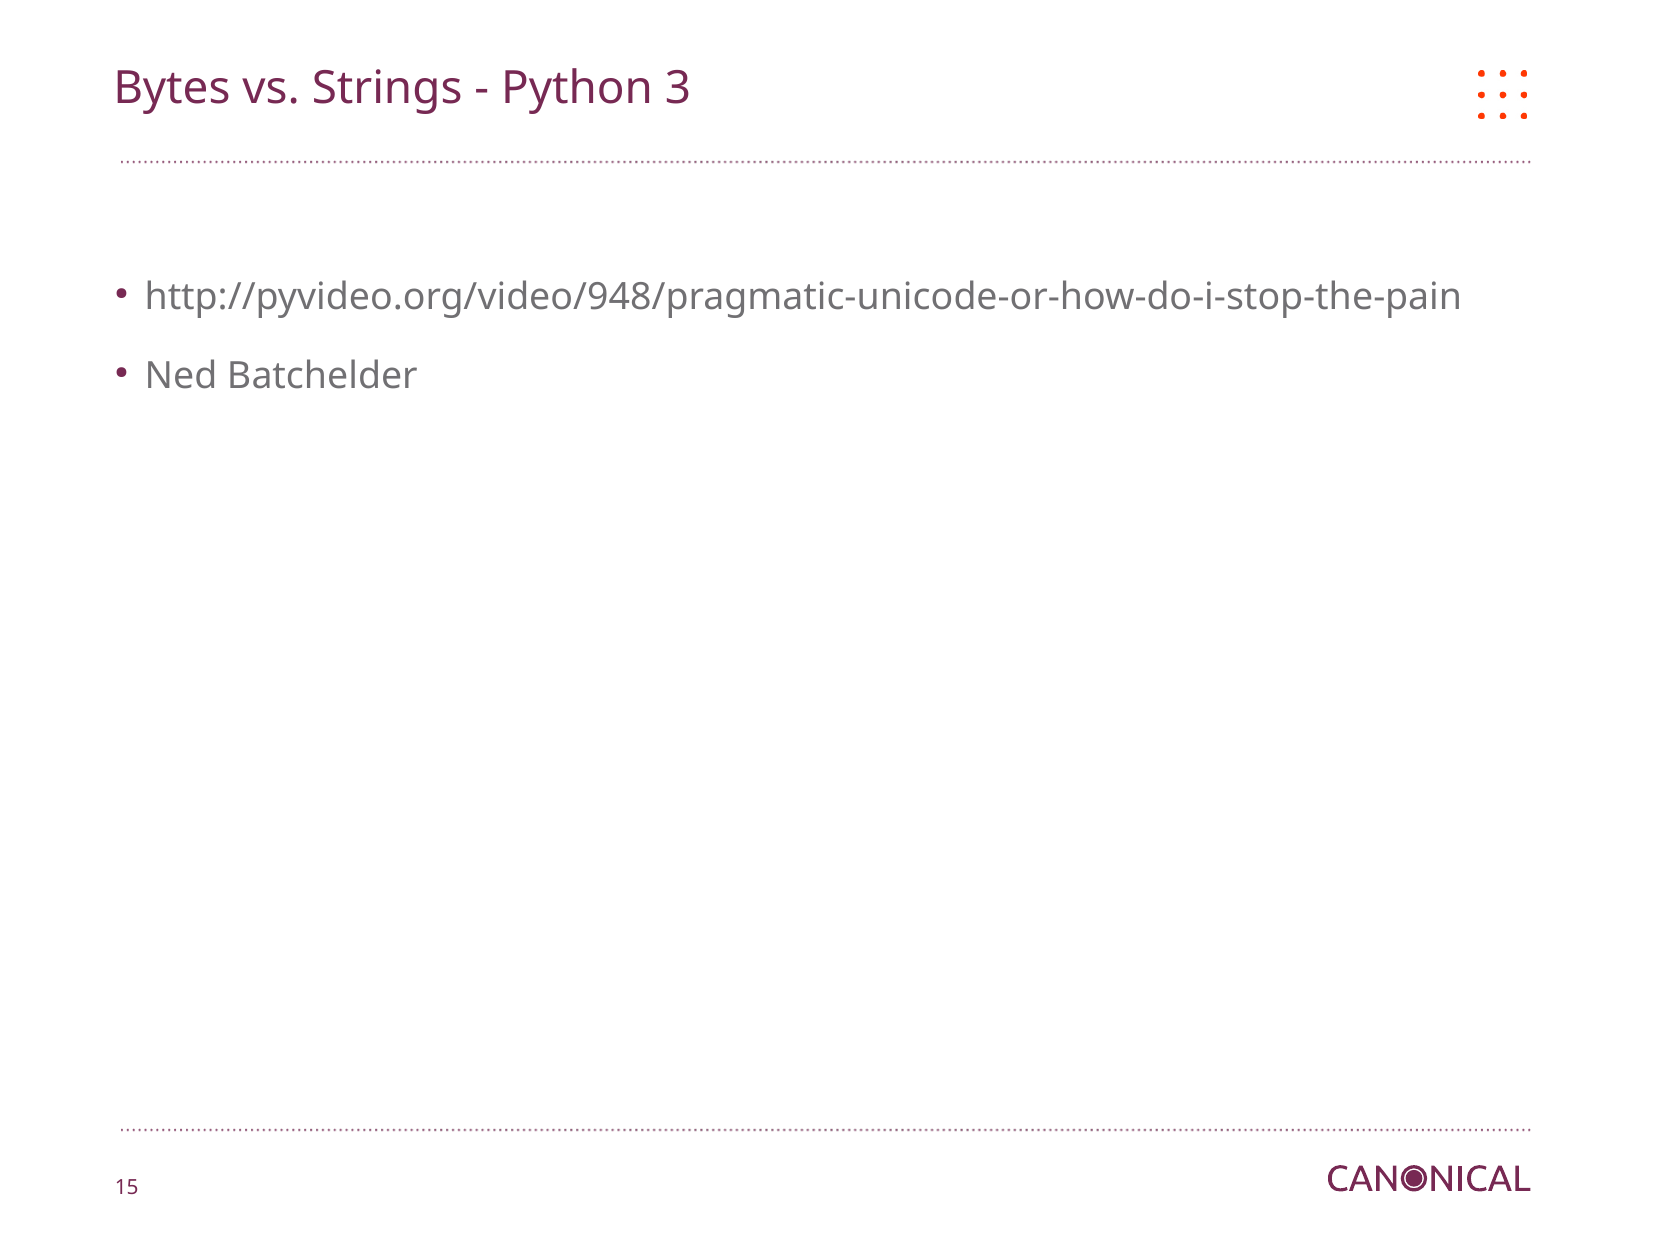

# Bytes vs. Strings - Python 3
http://pyvideo.org/video/948/pragmatic-unicode-or-how-do-i-stop-the-pain
Ned Batchelder